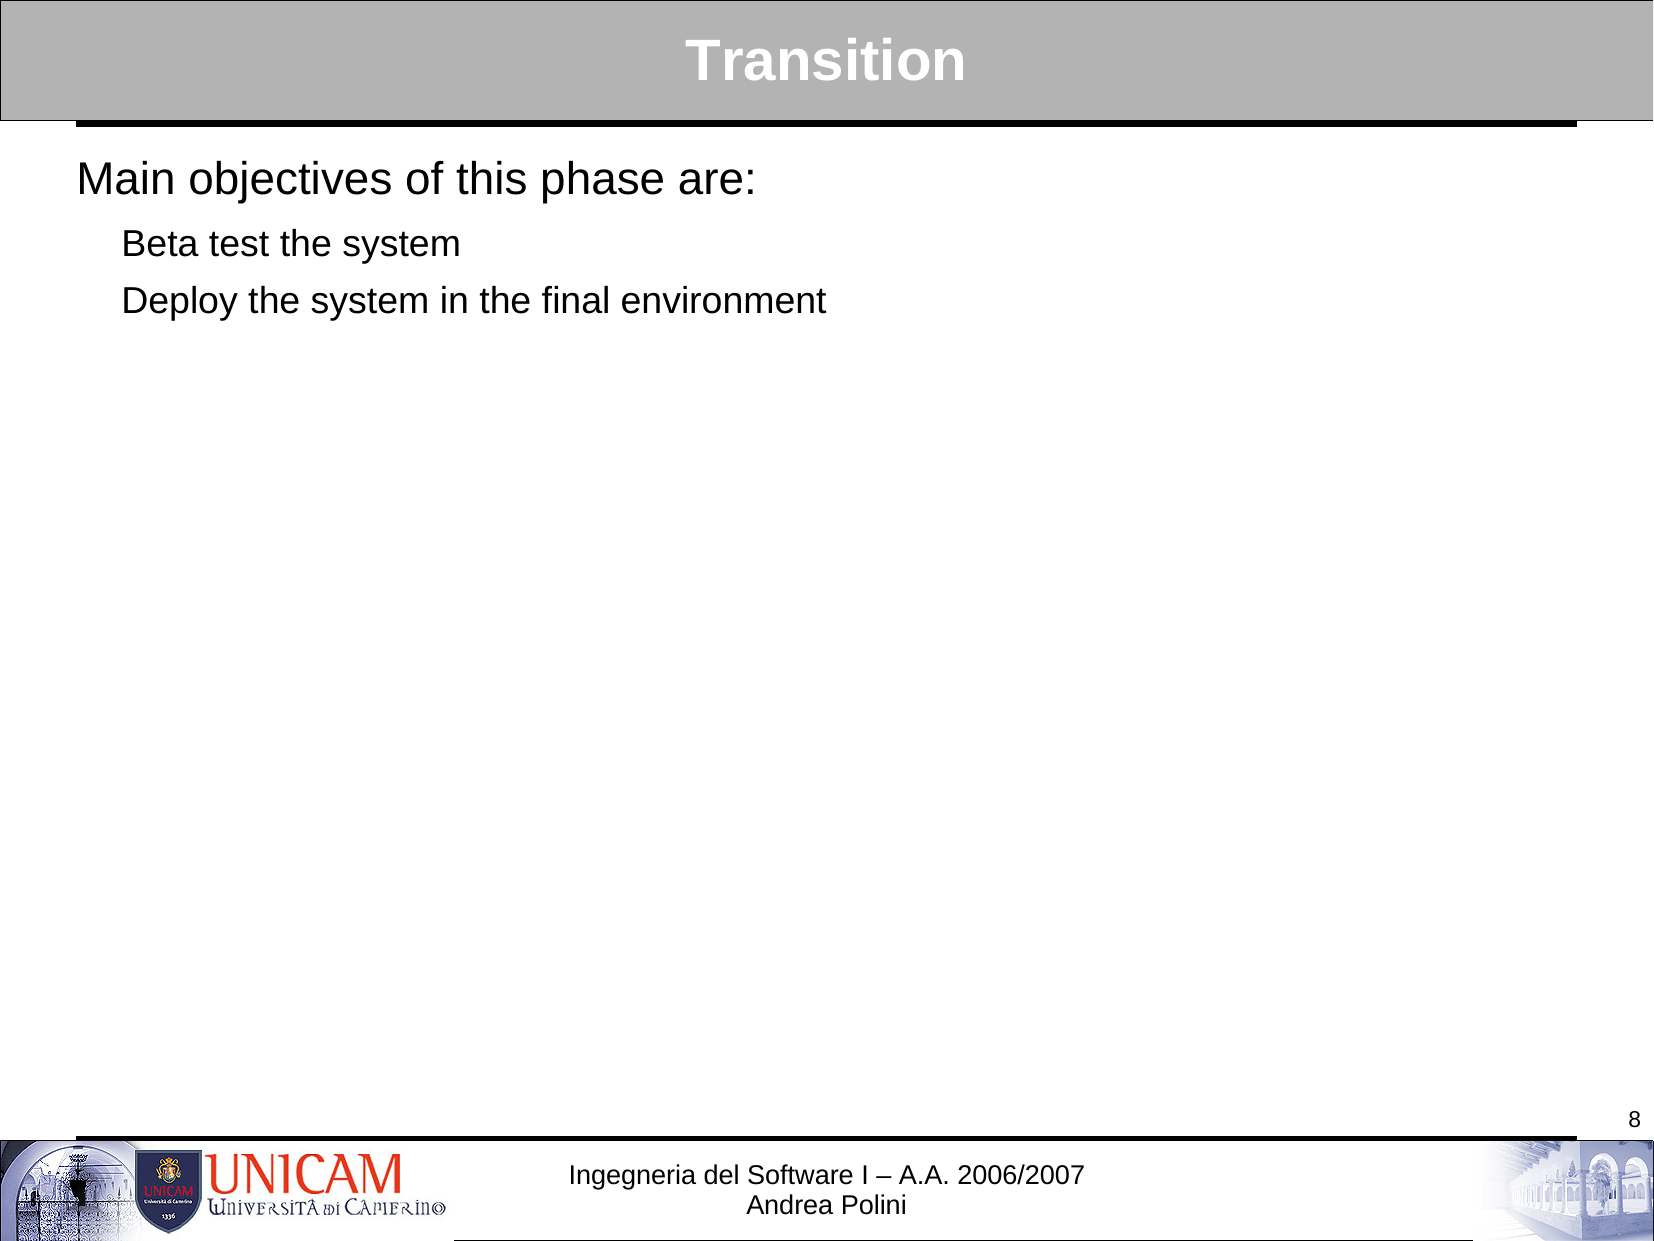

# Transition
Main objectives of this phase are:
Beta test the system
Deploy the system in the final environment
8